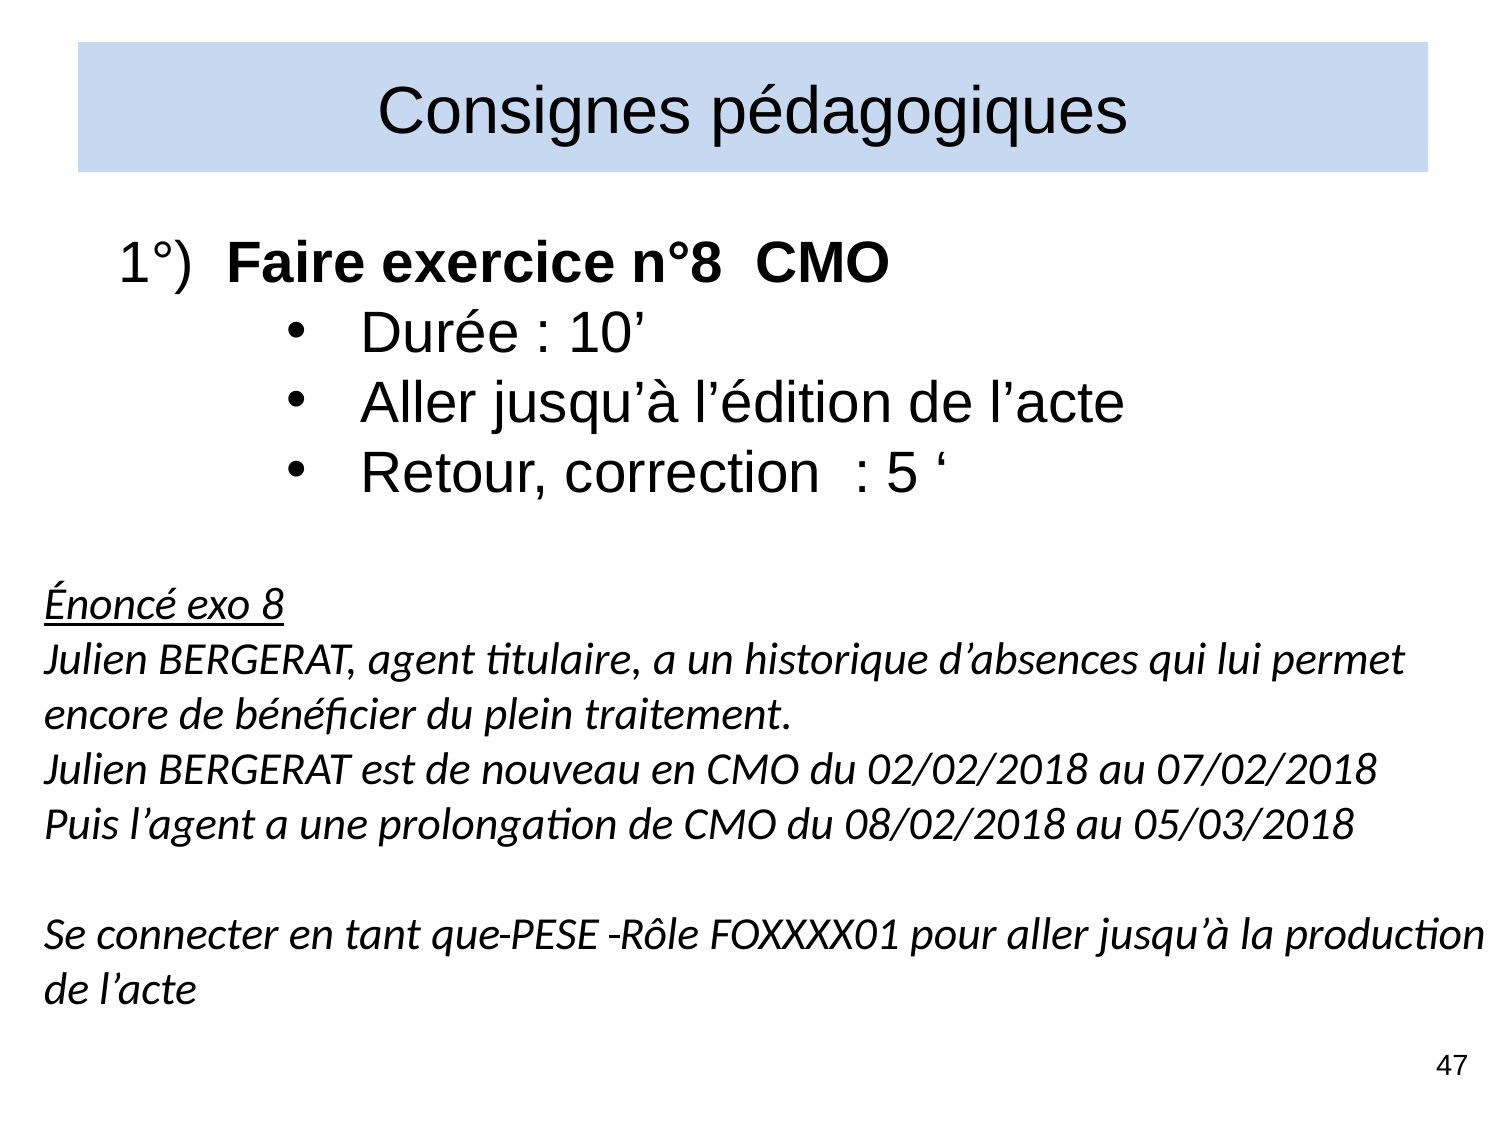

# Consignes pédagogiques
1°) Faire exercice n°8 CMO
Durée : 10’
Aller jusqu’à l’édition de l’acte
Retour, correction  : 5 ‘
Énoncé exo 8
Julien BERGERAT, agent titulaire, a un historique d’absences qui lui permet encore de bénéficier du plein traitement.
Julien BERGERAT est de nouveau en CMO du 02/02/2018 au 07/02/2018
Puis l’agent a une prolongation de CMO du 08/02/2018 au 05/03/2018
Se connecter en tant que PESE Rôle FOXXXX01 pour aller jusqu’à la production de l’acte